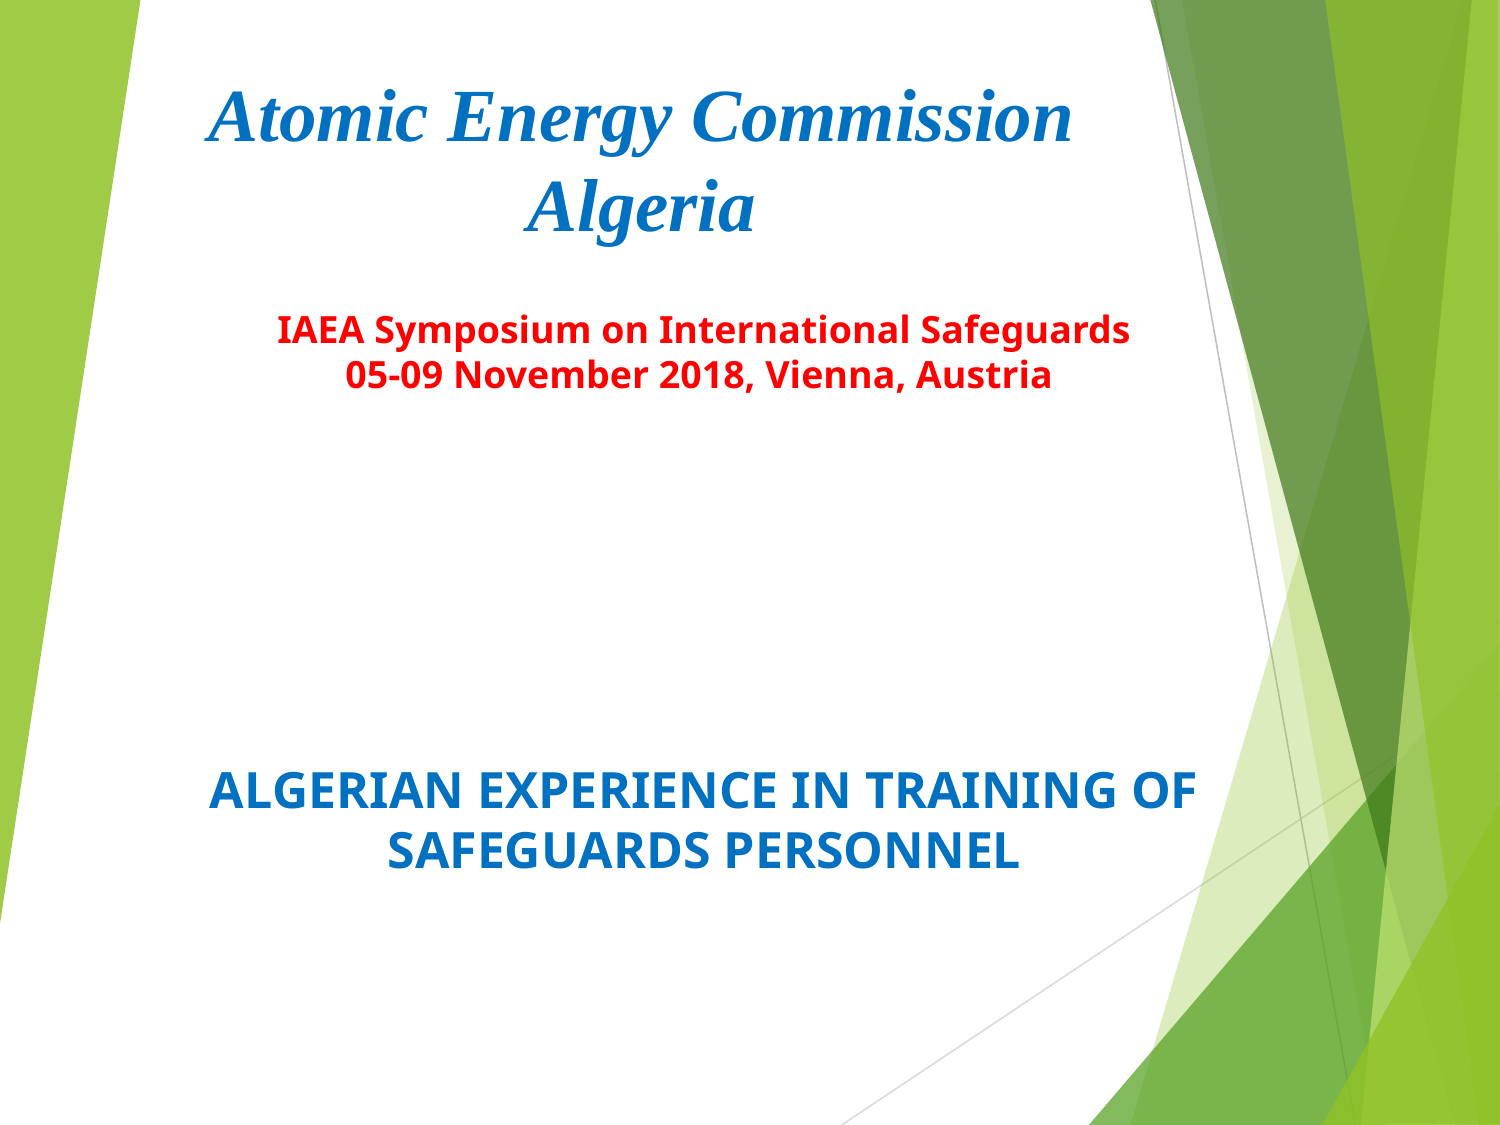

Atomic Energy Commission Algeria
# IAEA Symposium on International Safeguards 05-09 November 2018, Vienna, Austria
ALGERIAN EXPERIENCE IN TRAINING OF SAFEGUARDS PERSONNEL
Dr. Korichi Smain, Deputy Director
Directorate of Safety, Nuclear security and safeguards